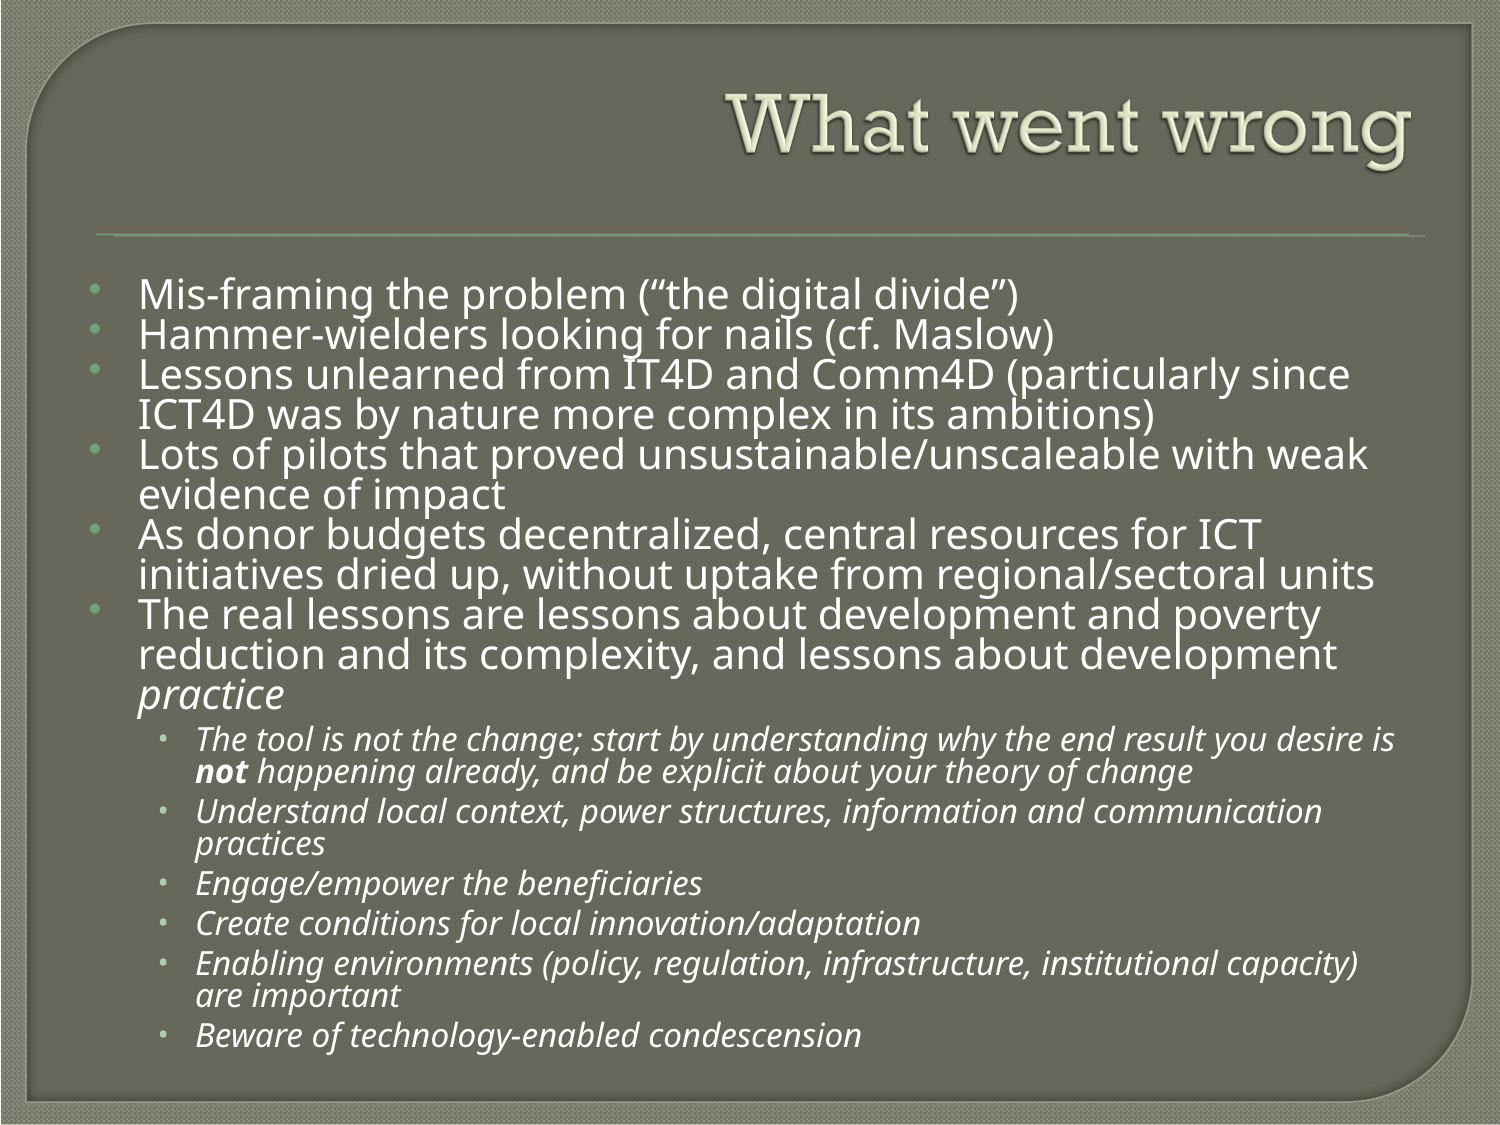

# Mis-framing the problem (“the digital divide”)
Hammer-wielders looking for nails (cf. Maslow)
Lessons unlearned from IT4D and Comm4D (particularly since ICT4D was by nature more complex in its ambitions)
Lots of pilots that proved unsustainable/unscaleable with weak evidence of impact
As donor budgets decentralized, central resources for ICT initiatives dried up, without uptake from regional/sectoral units
The real lessons are lessons about development and poverty reduction and its complexity, and lessons about development practice
The tool is not the change; start by understanding why the end result you desire is not happening already, and be explicit about your theory of change
Understand local context, power structures, information and communication practices
Engage/empower the beneficiaries
Create conditions for local innovation/adaptation
Enabling environments (policy, regulation, infrastructure, institutional capacity) are important
Beware of technology-enabled condescension